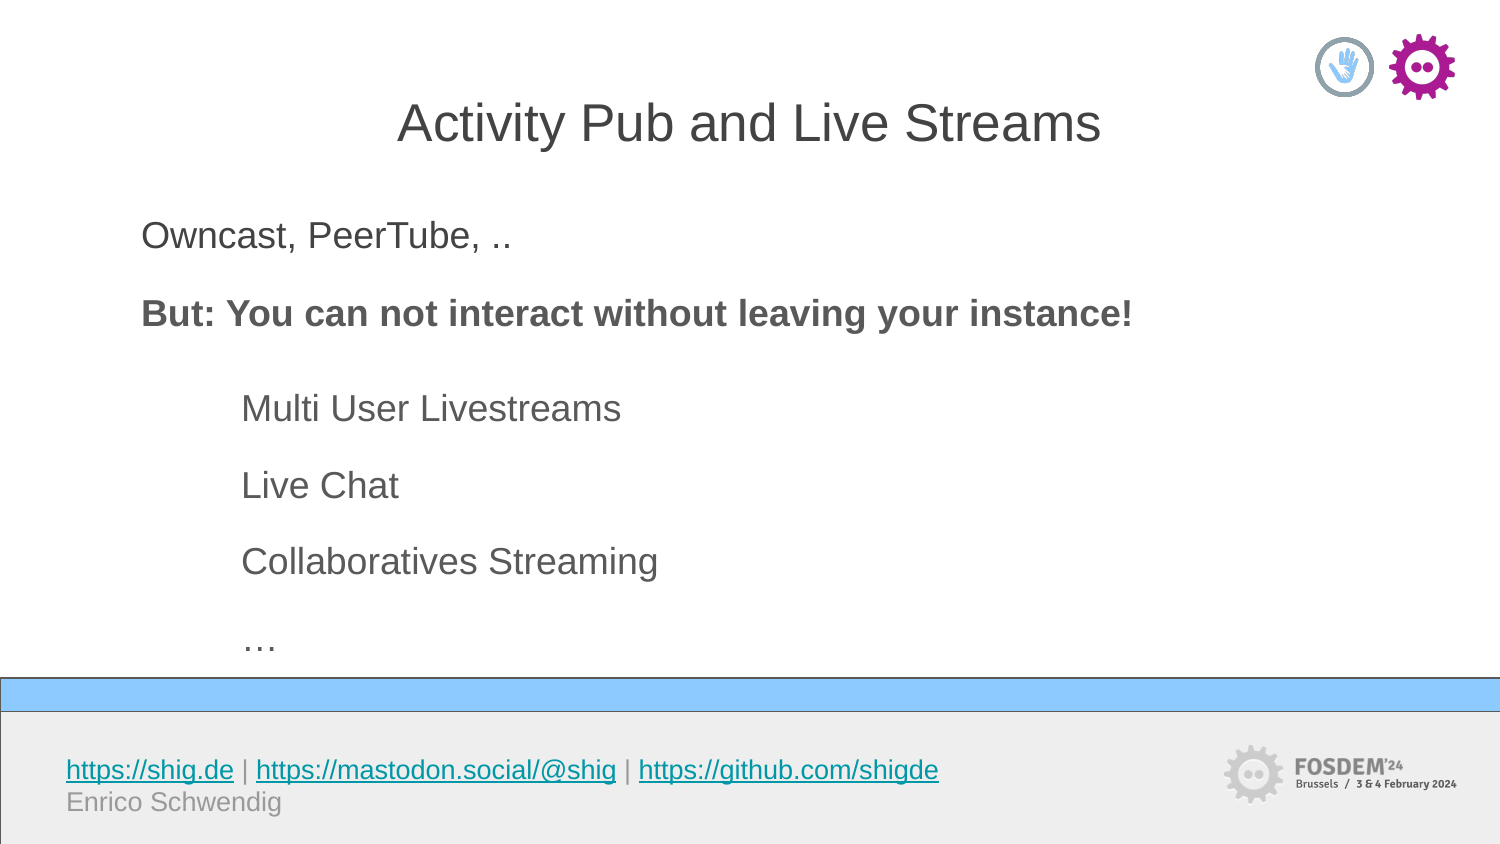

# Activity Pub and Live Streams
Owncast, PeerTube, ..
But: You can not interact without leaving your instance!
Multi User Livestreams
Live Chat
Collaboratives Streaming
…